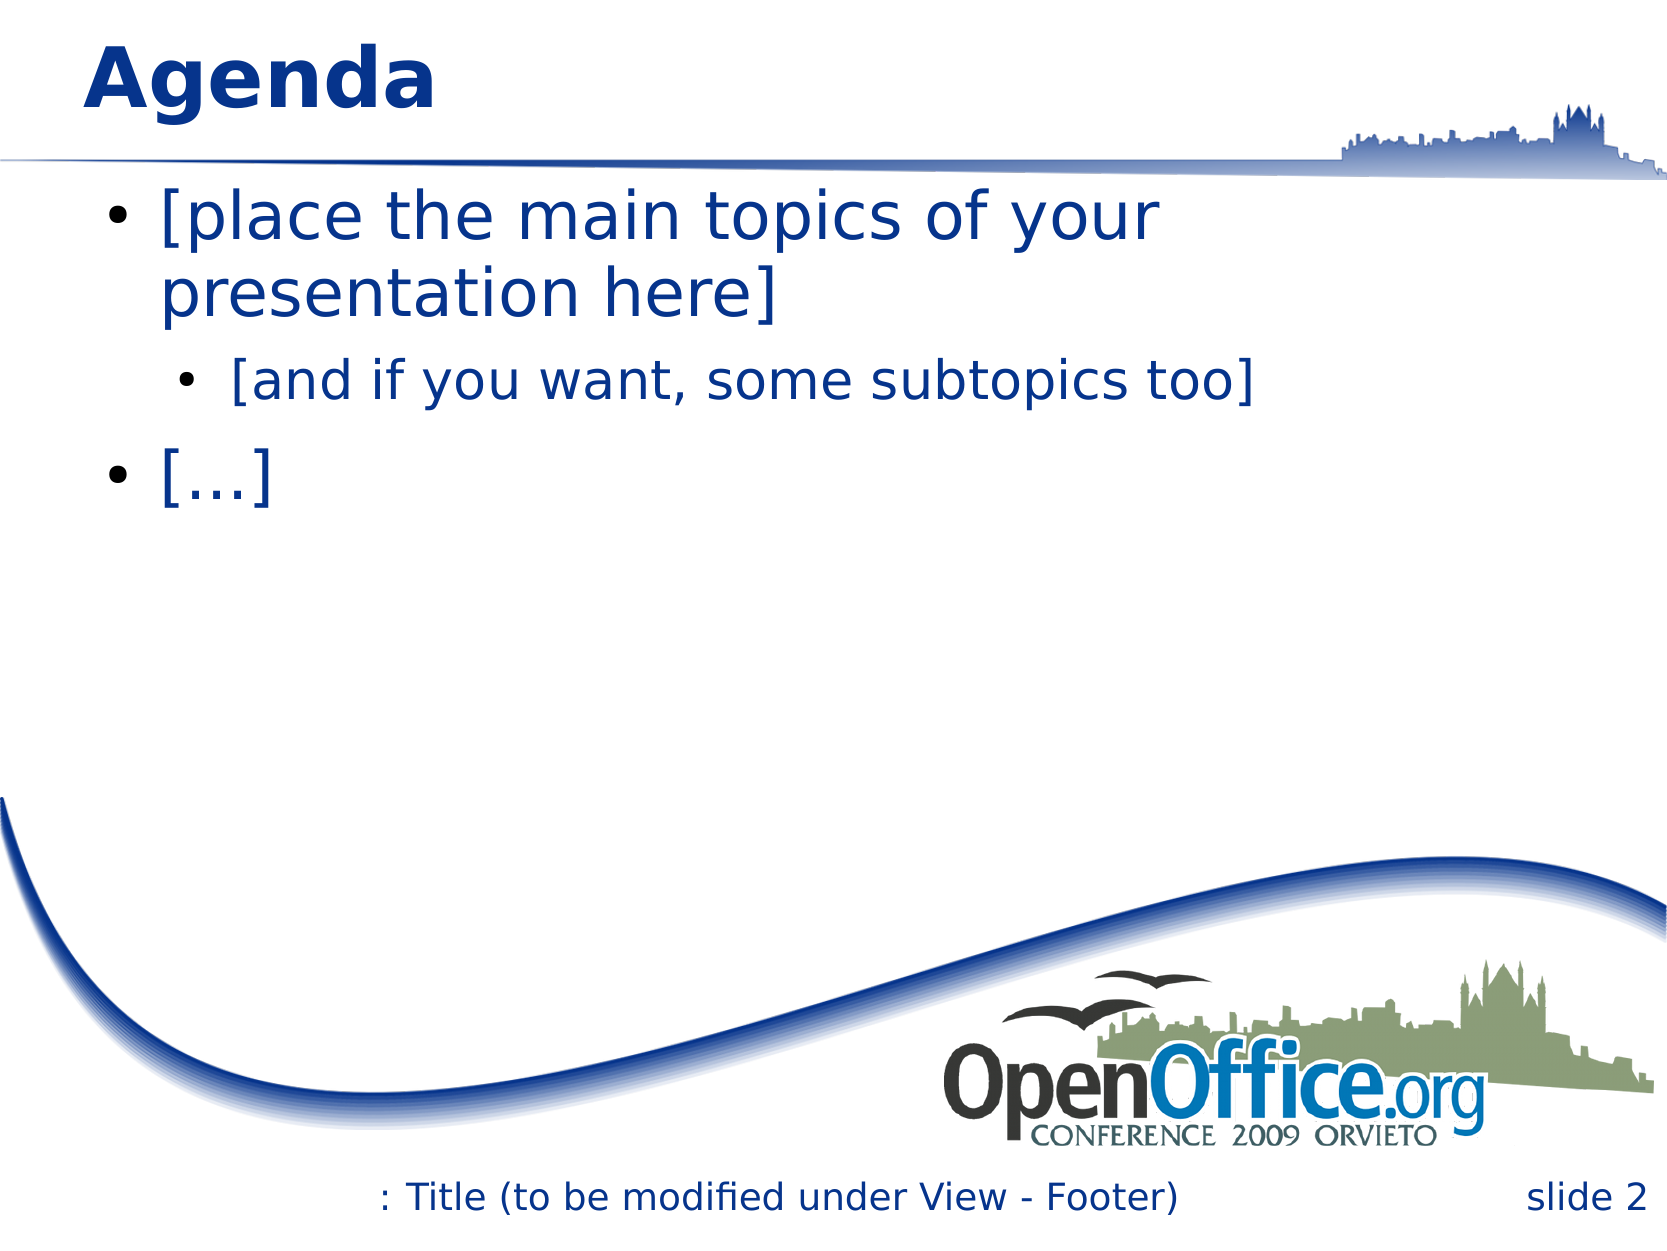

# Agenda
[place the main topics of your presentation here]
[and if you want, some subtopics too]
[...]
Title (to be modified under View - Footer)
2